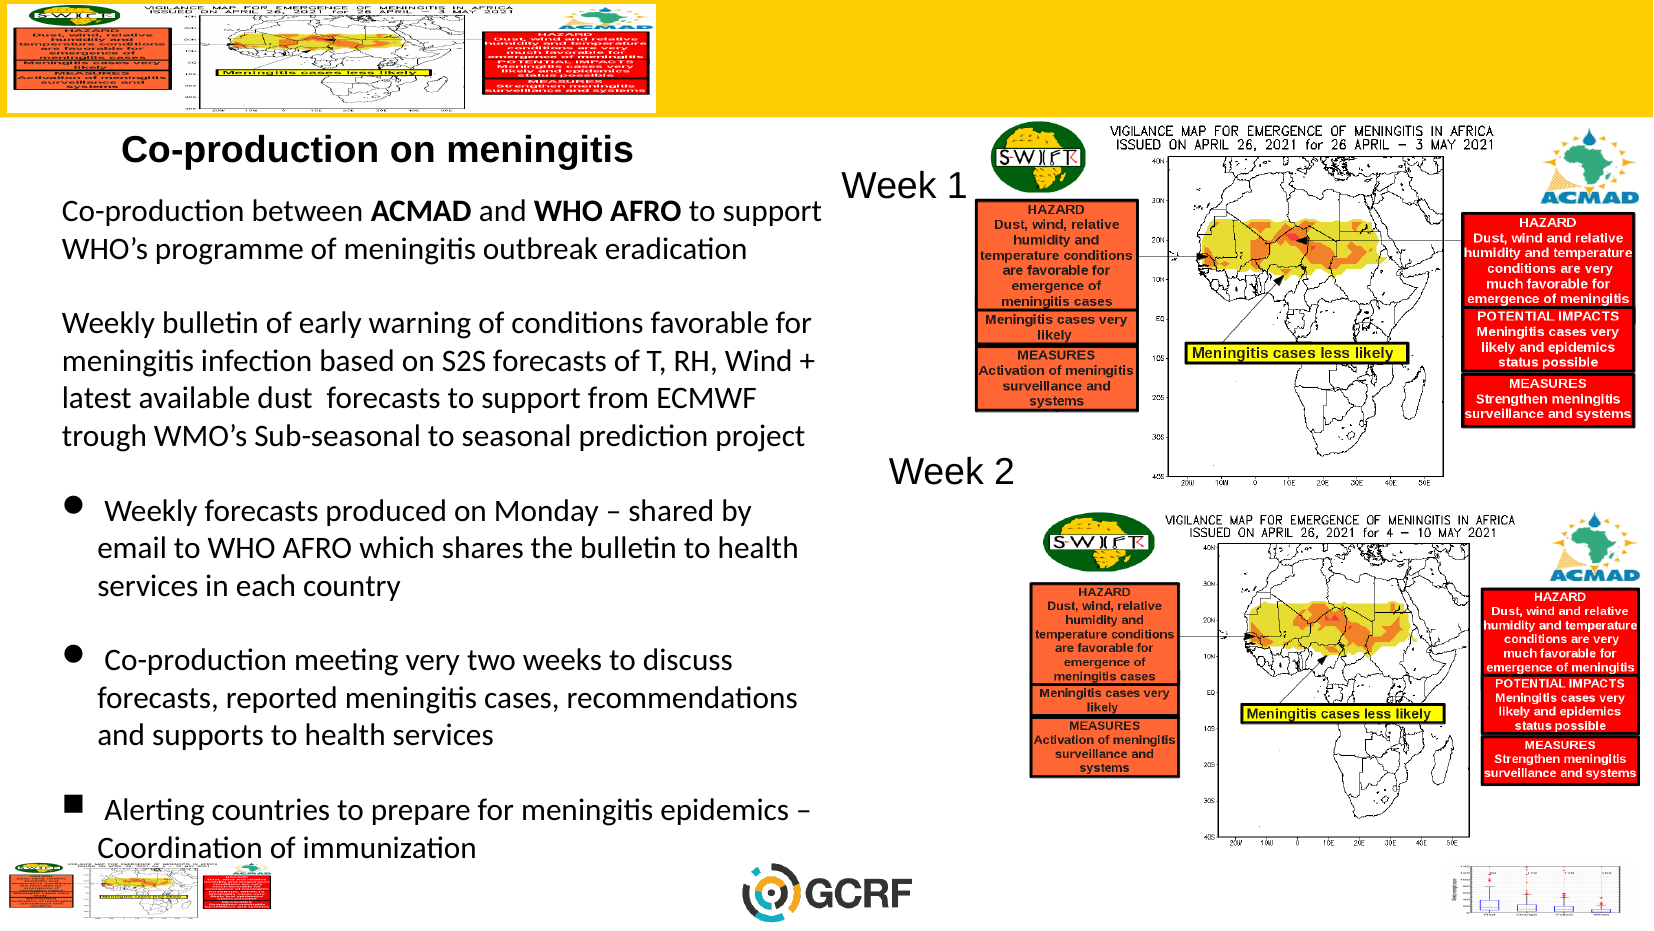

Co-production on meningitis
Week 1
Co-production between ACMAD and WHO AFRO to support WHO’s programme of meningitis outbreak eradication
Weekly bulletin of early warning of conditions favorable for meningitis infection based on S2S forecasts of T, RH, Wind + latest available dust forecasts to support from ECMWF trough WMO’s Sub-seasonal to seasonal prediction project
 Weekly forecasts produced on Monday – shared by email to WHO AFRO which shares the bulletin to health services in each country
 Co-production meeting very two weeks to discuss forecasts, reported meningitis cases, recommendations and supports to health services
 Alerting countries to prepare for meningitis epidemics – Coordination of immunization
Week 2